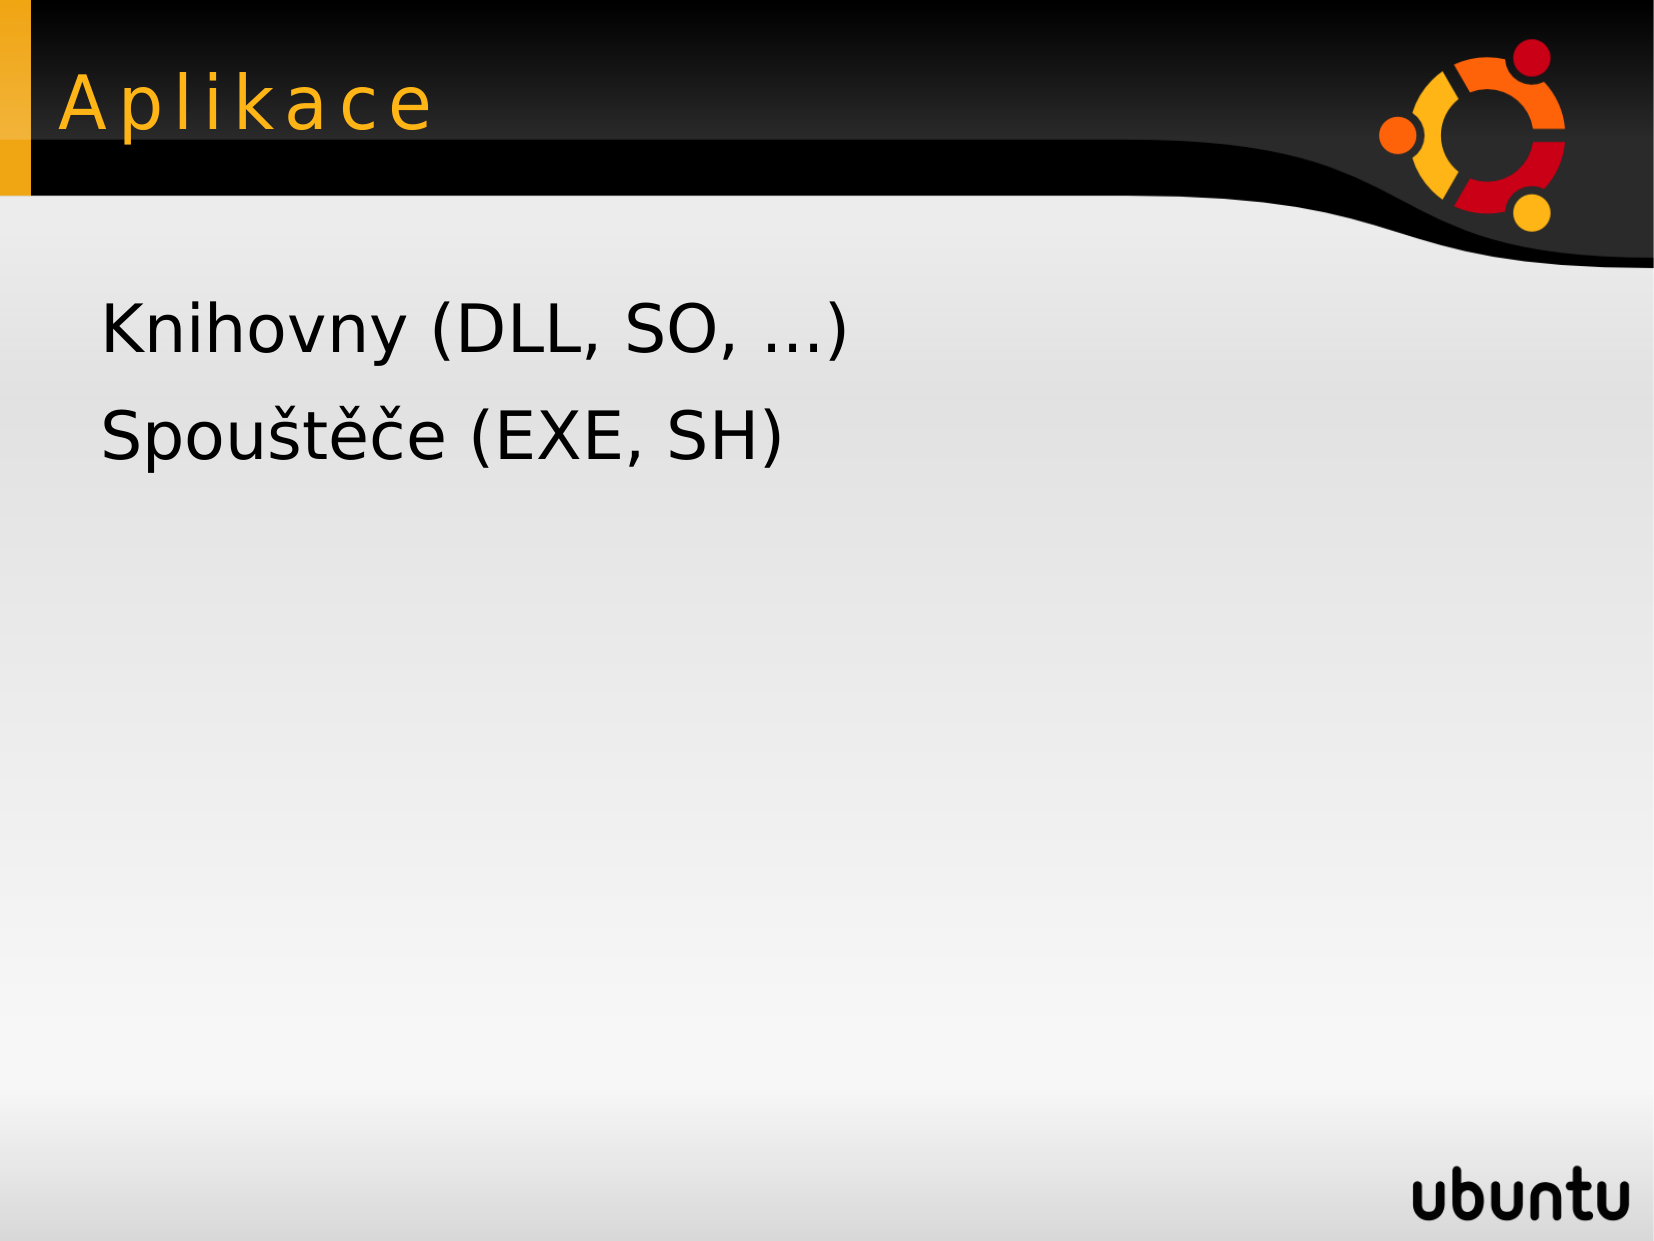

# Aplikace
Knihovny (DLL, SO, ...)
Spouštěče (EXE, SH)